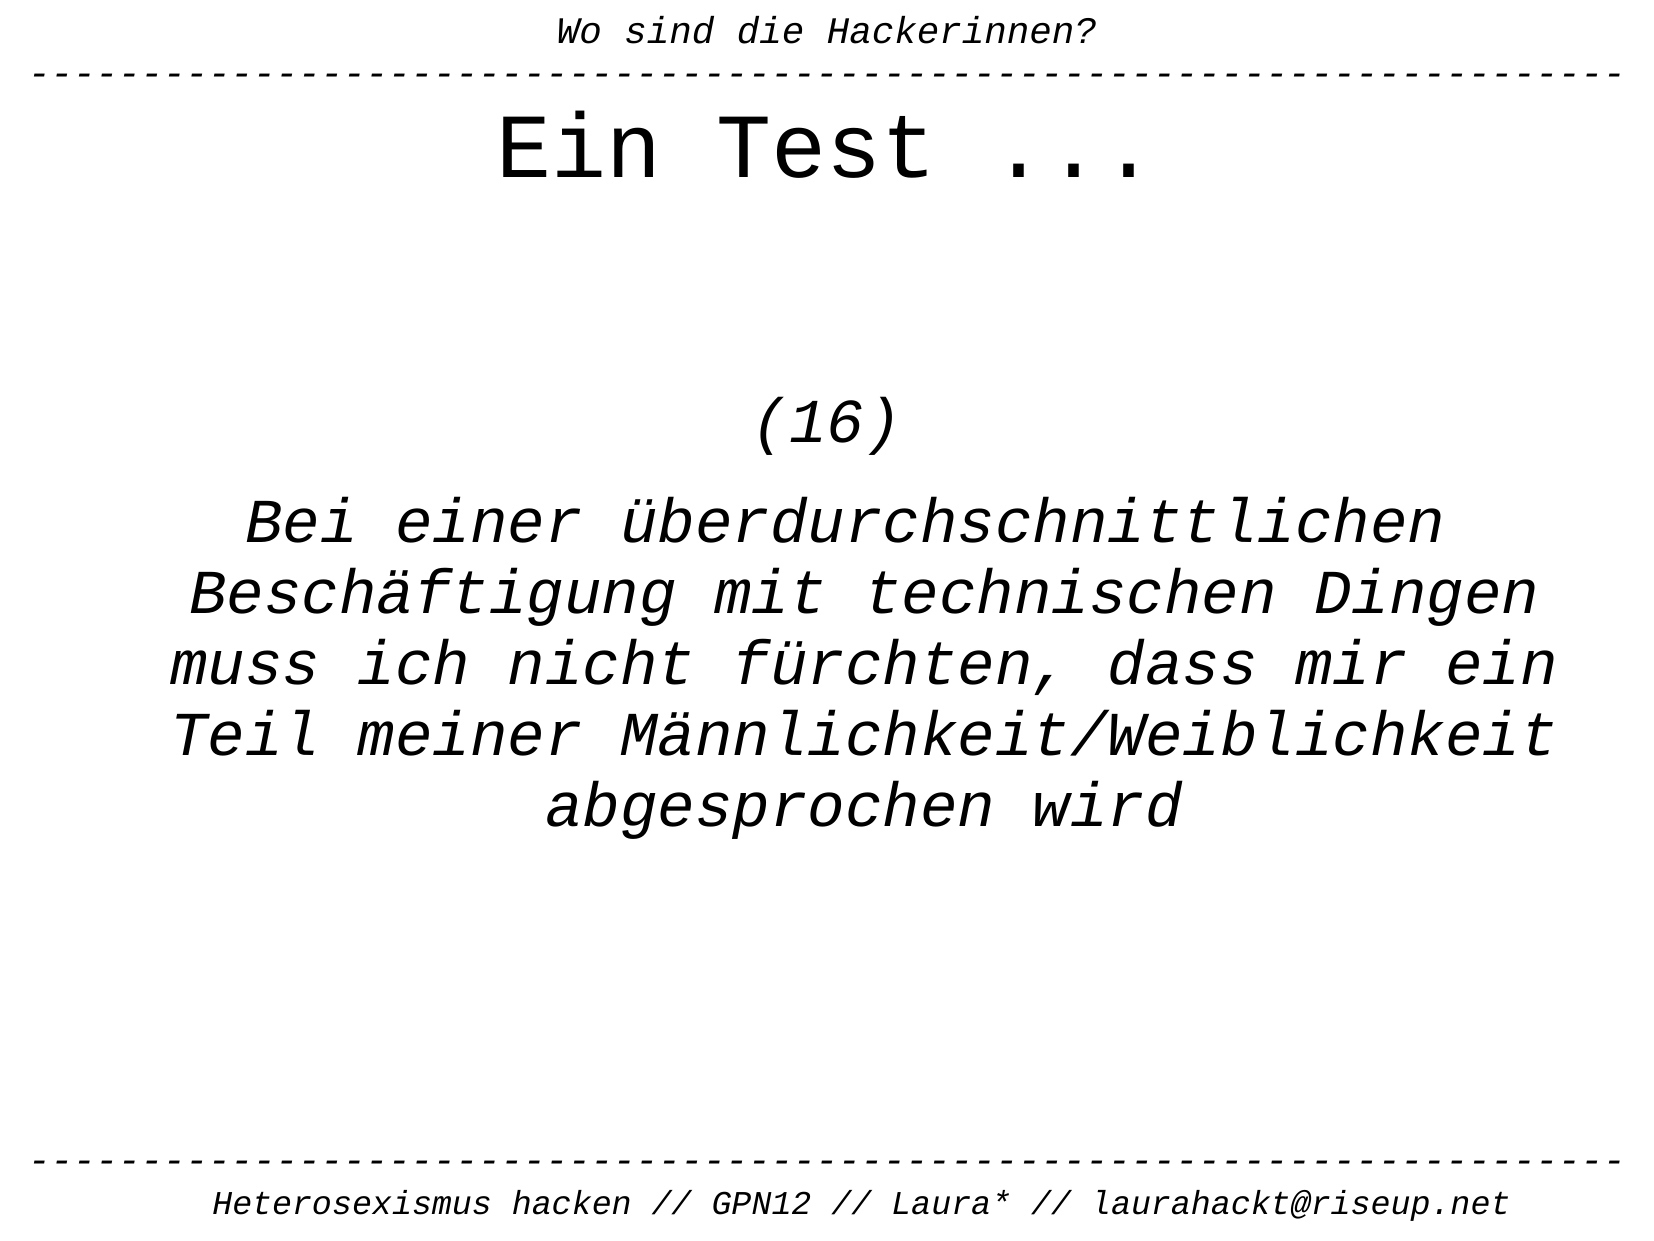

Wo sind die Hackerinnen?
-----------------------------------------------------------------------
# Ein Test ...
(16)
Bei einer überdurchschnittlichen Beschäftigung mit technischen Dingen muss ich nicht fürchten, dass mir ein Teil meiner Männlichkeit/Weiblichkeit abgesprochen wird
-----------------------------------------------------------------------
Heterosexismus hacken // GPN12 // Laura* // laurahackt@riseup.net